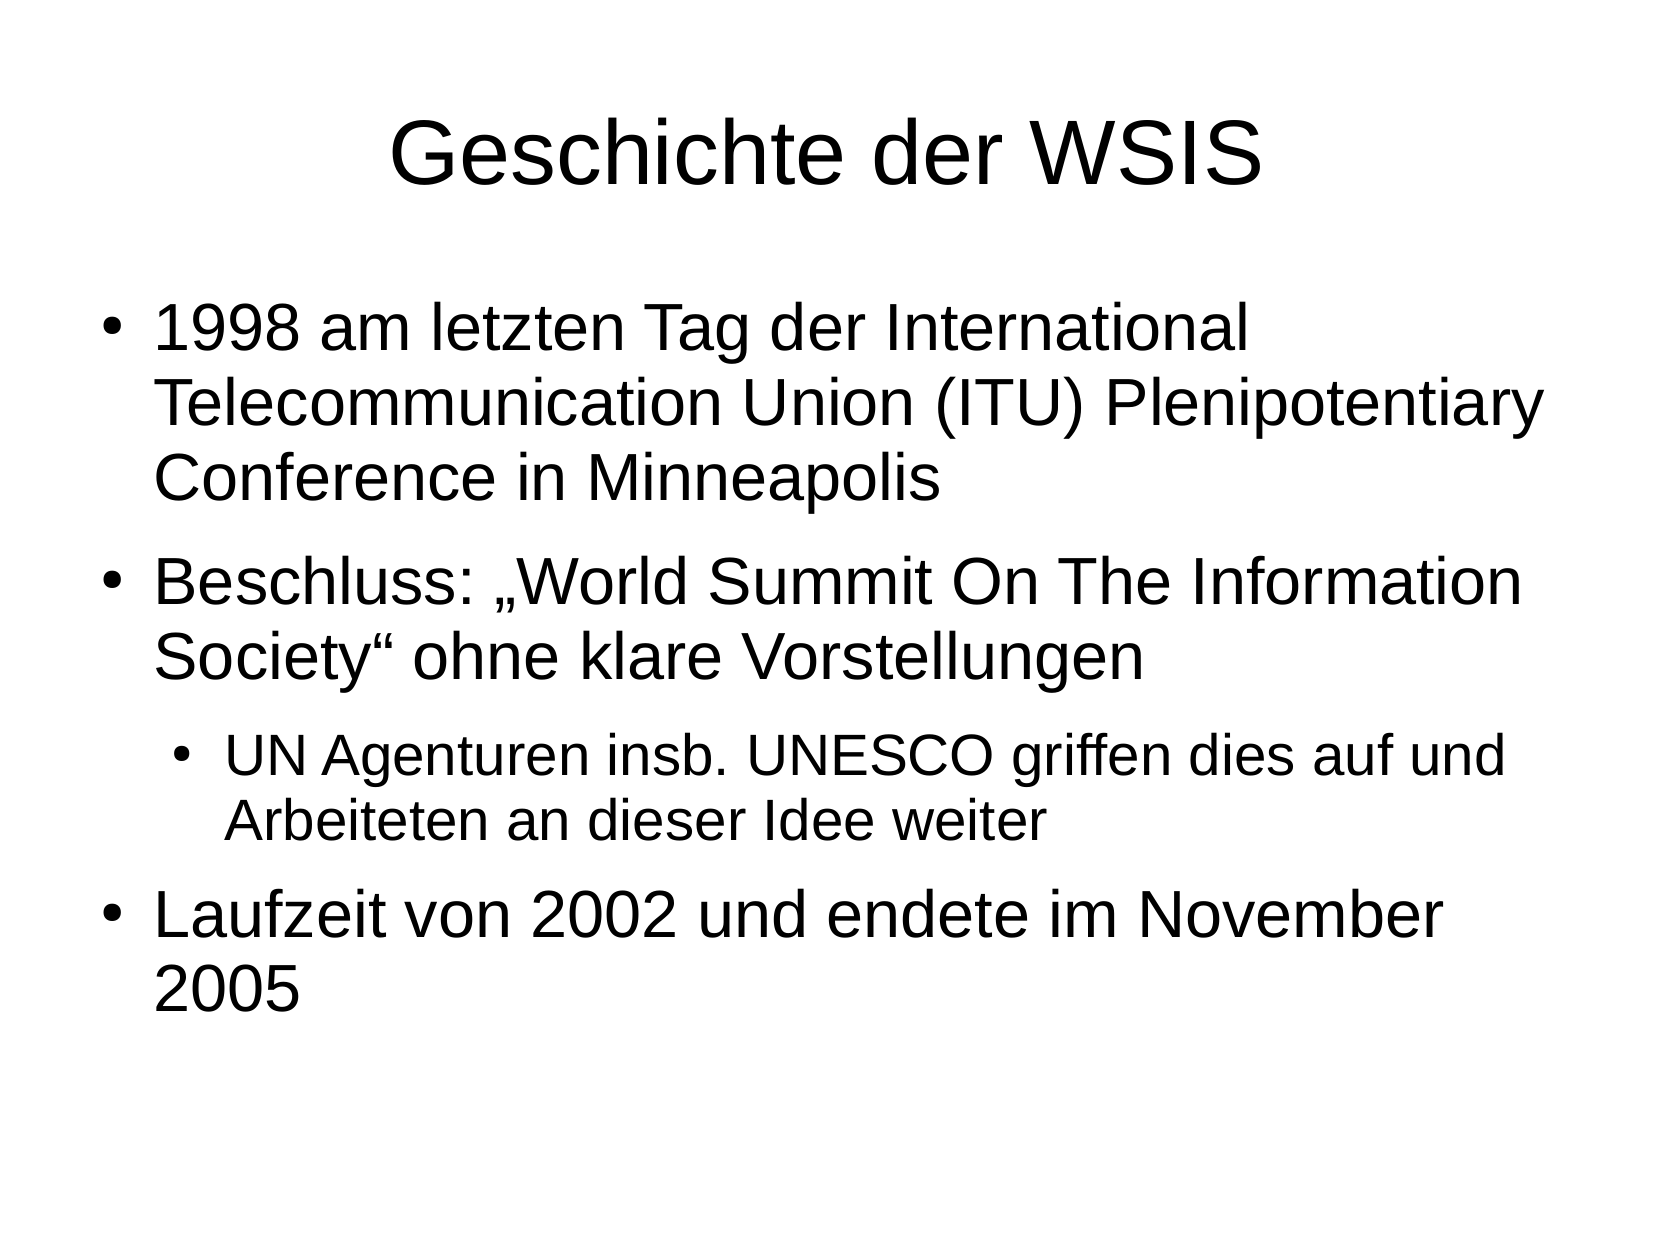

# Geschichte der WSIS
1998 am letzten Tag der International Telecommunication Union (ITU) Plenipotentiary Conference in Minneapolis
Beschluss: „World Summit On The Information Society“ ohne klare Vorstellungen
UN Agenturen insb. UNESCO griffen dies auf und Arbeiteten an dieser Idee weiter
Laufzeit von 2002 und endete im November 2005